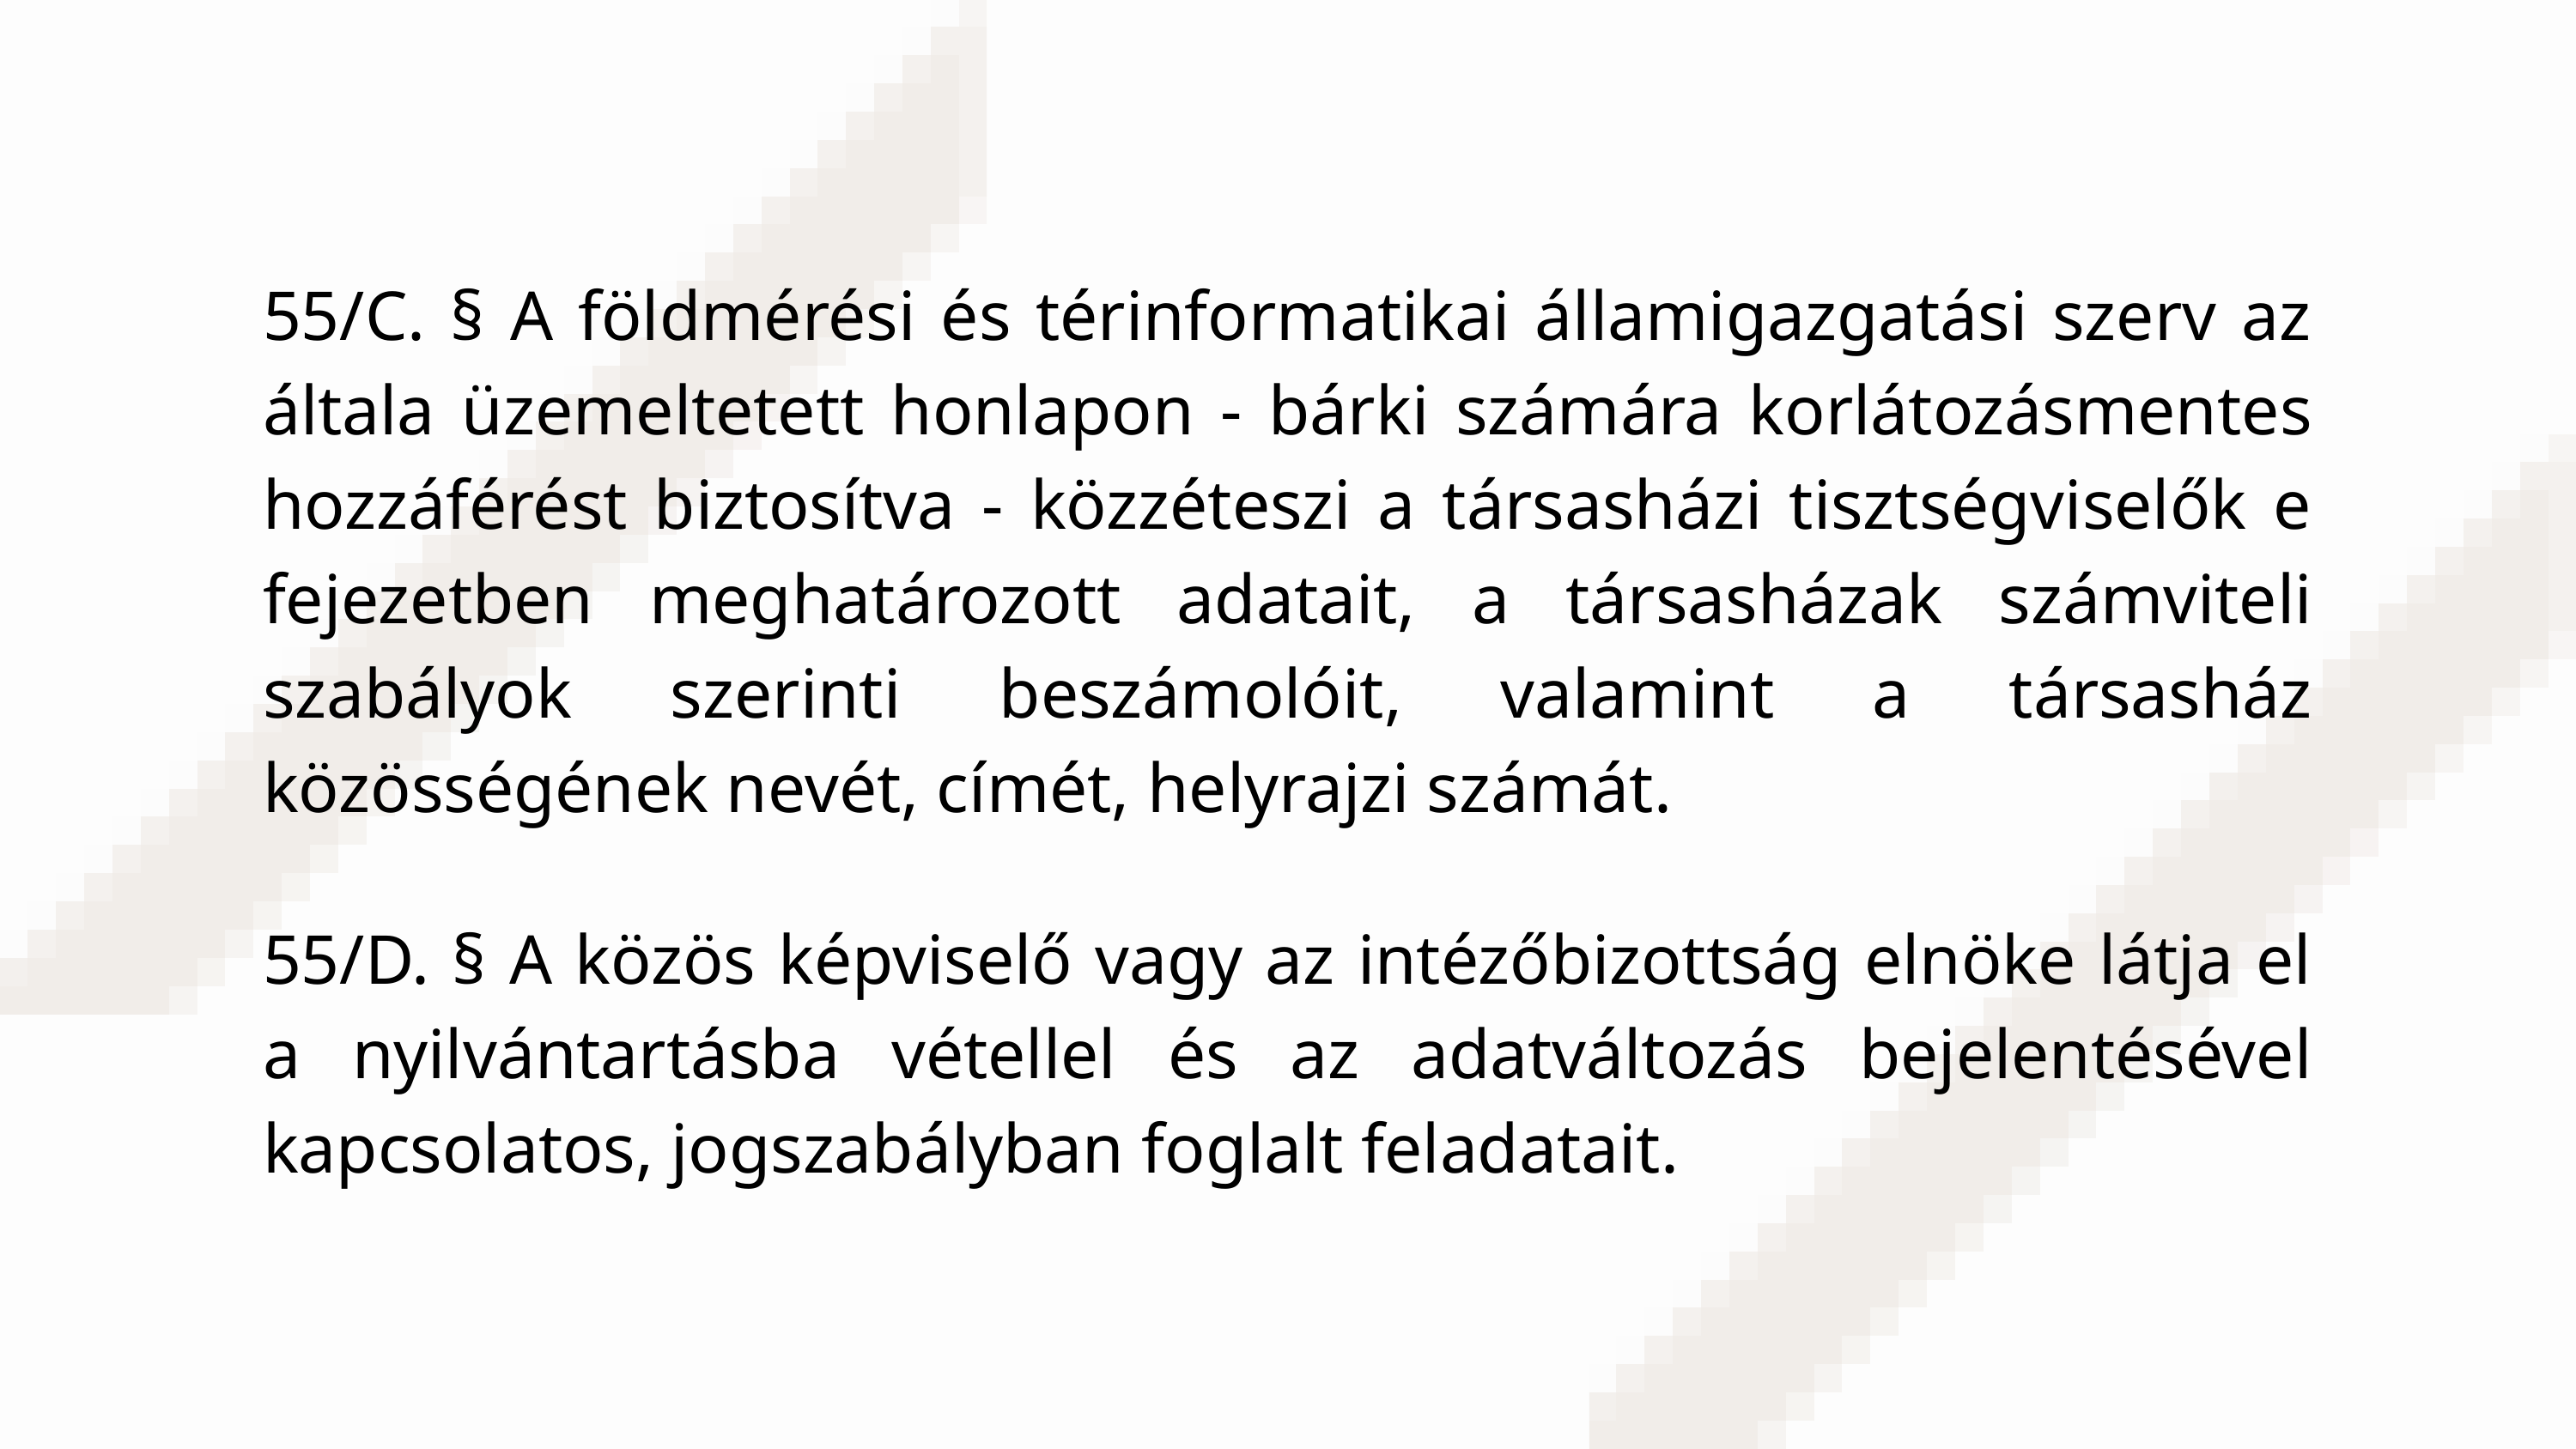

55/C. § A földmérési és térinformatikai államigazgatási szerv az általa üzemeltetett honlapon - bárki számára korlátozásmentes hozzáférést biztosítva - közzéteszi a társasházi tisztségviselők e fejezetben meghatározott adatait, a társasházak számviteli szabályok szerinti beszámolóit, valamint a társasház közösségének nevét, címét, helyrajzi számát.
55/D. § A közös képviselő vagy az intézőbizottság elnöke látja el a nyilvántartásba vétellel és az adatváltozás bejelentésével kapcsolatos, jogszabályban foglalt feladatait.